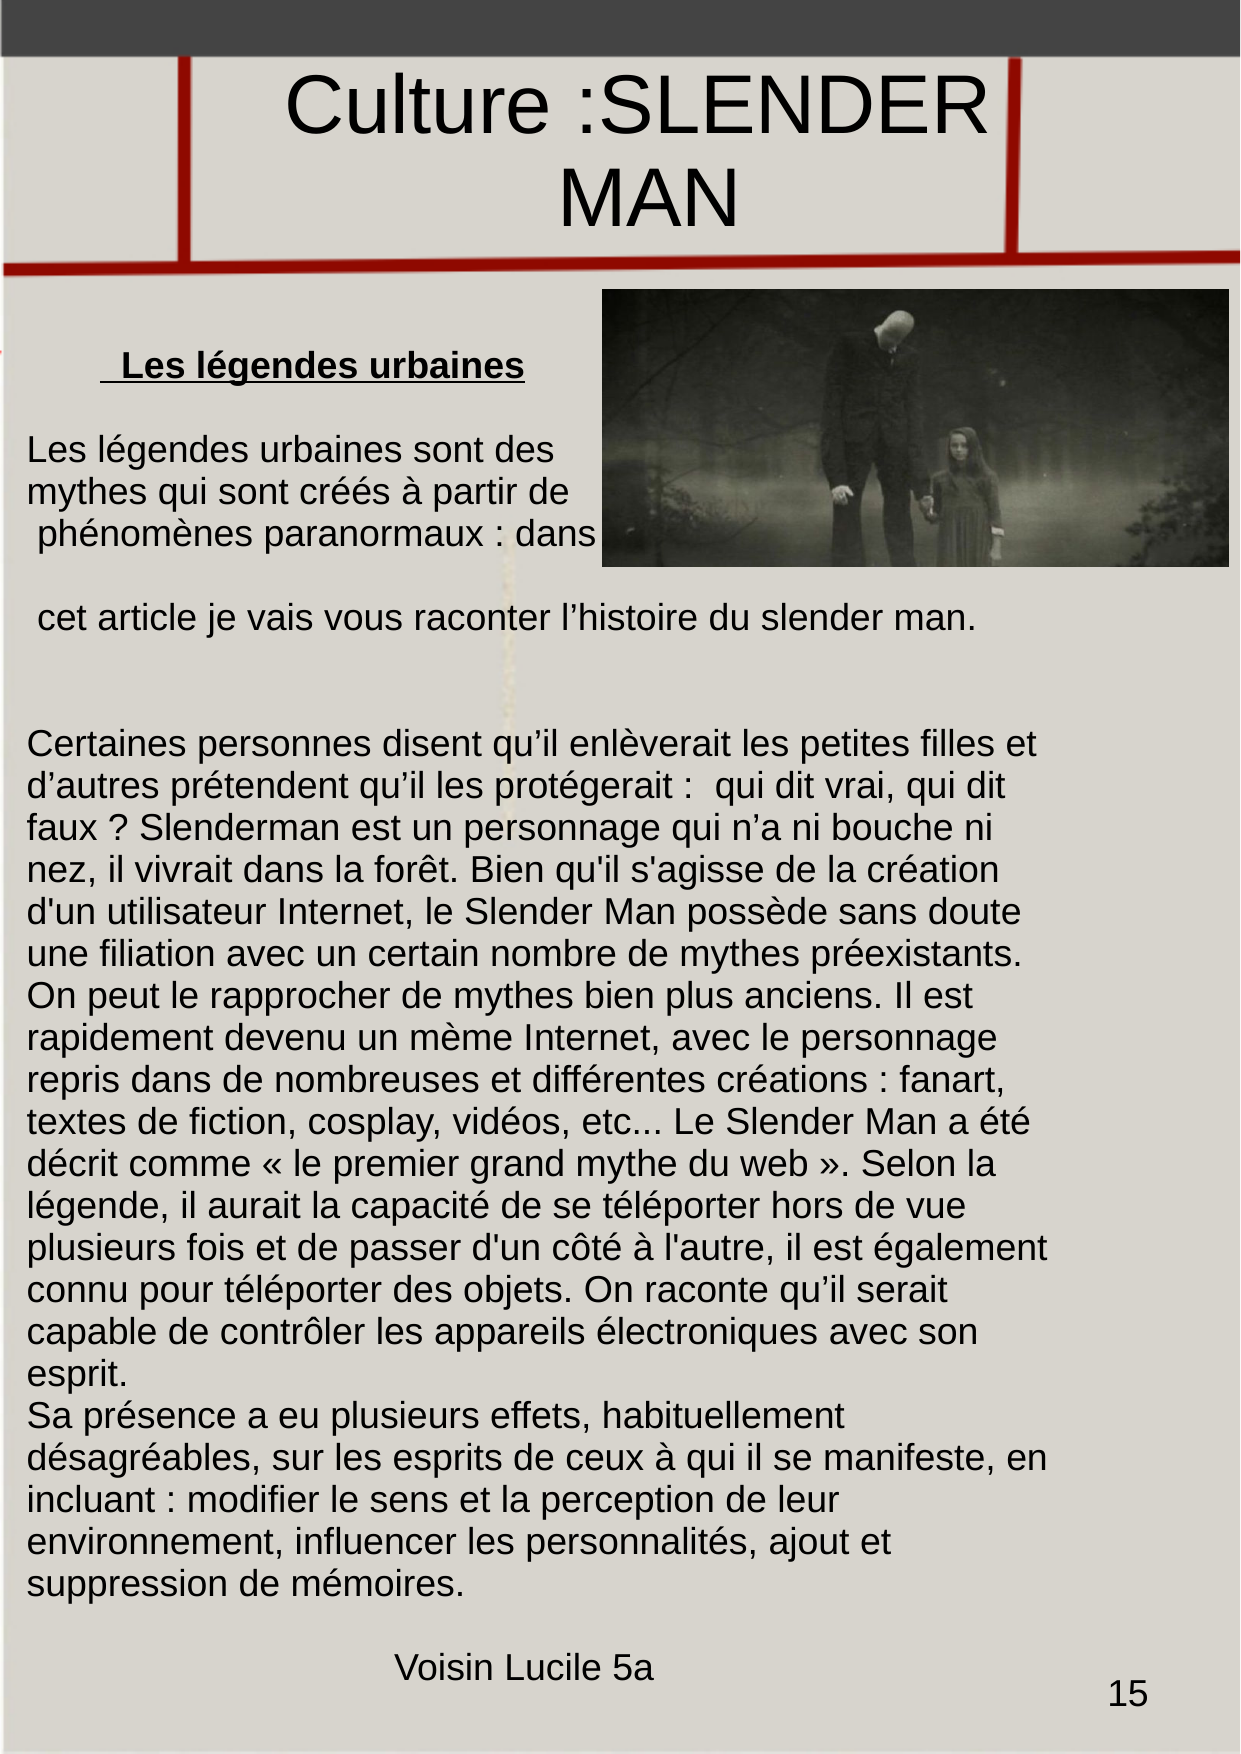

# Culture :SLENDER MAN
 Les légendes urbaines
Les légendes urbaines sont des
mythes qui sont créés à partir de
 phénomènes paranormaux : dans
 cet article je vais vous raconter l’histoire du slender man.
Certaines personnes disent qu’il enlèverait les petites filles et d’autres prétendent qu’il les protégerait : qui dit vrai, qui dit faux ? Slenderman est un personnage qui n’a ni bouche ni nez, il vivrait dans la forêt. Bien qu'il s'agisse de la création d'un utilisateur Internet, le Slender Man possède sans doute une filiation avec un certain nombre de mythes préexistants. On peut le rapprocher de mythes bien plus anciens. Il est rapidement devenu un mème Internet, avec le personnage repris dans de nombreuses et différentes créations : fanart, textes de fiction, cosplay, vidéos, etc... Le Slender Man a été décrit comme « le premier grand mythe du web ». Selon la légende, il aurait la capacité de se téléporter hors de vue plusieurs fois et de passer d'un côté à l'autre, il est également connu pour téléporter des objets. On raconte qu’il serait capable de contrôler les appareils électroniques avec son esprit.
Sa présence a eu plusieurs effets, habituellement désagréables, sur les esprits de ceux à qui il se manifeste, en incluant : modifier le sens et la perception de leur environnement, influencer les personnalités, ajout et suppression de mémoires.
 Voisin Lucile 5a
15